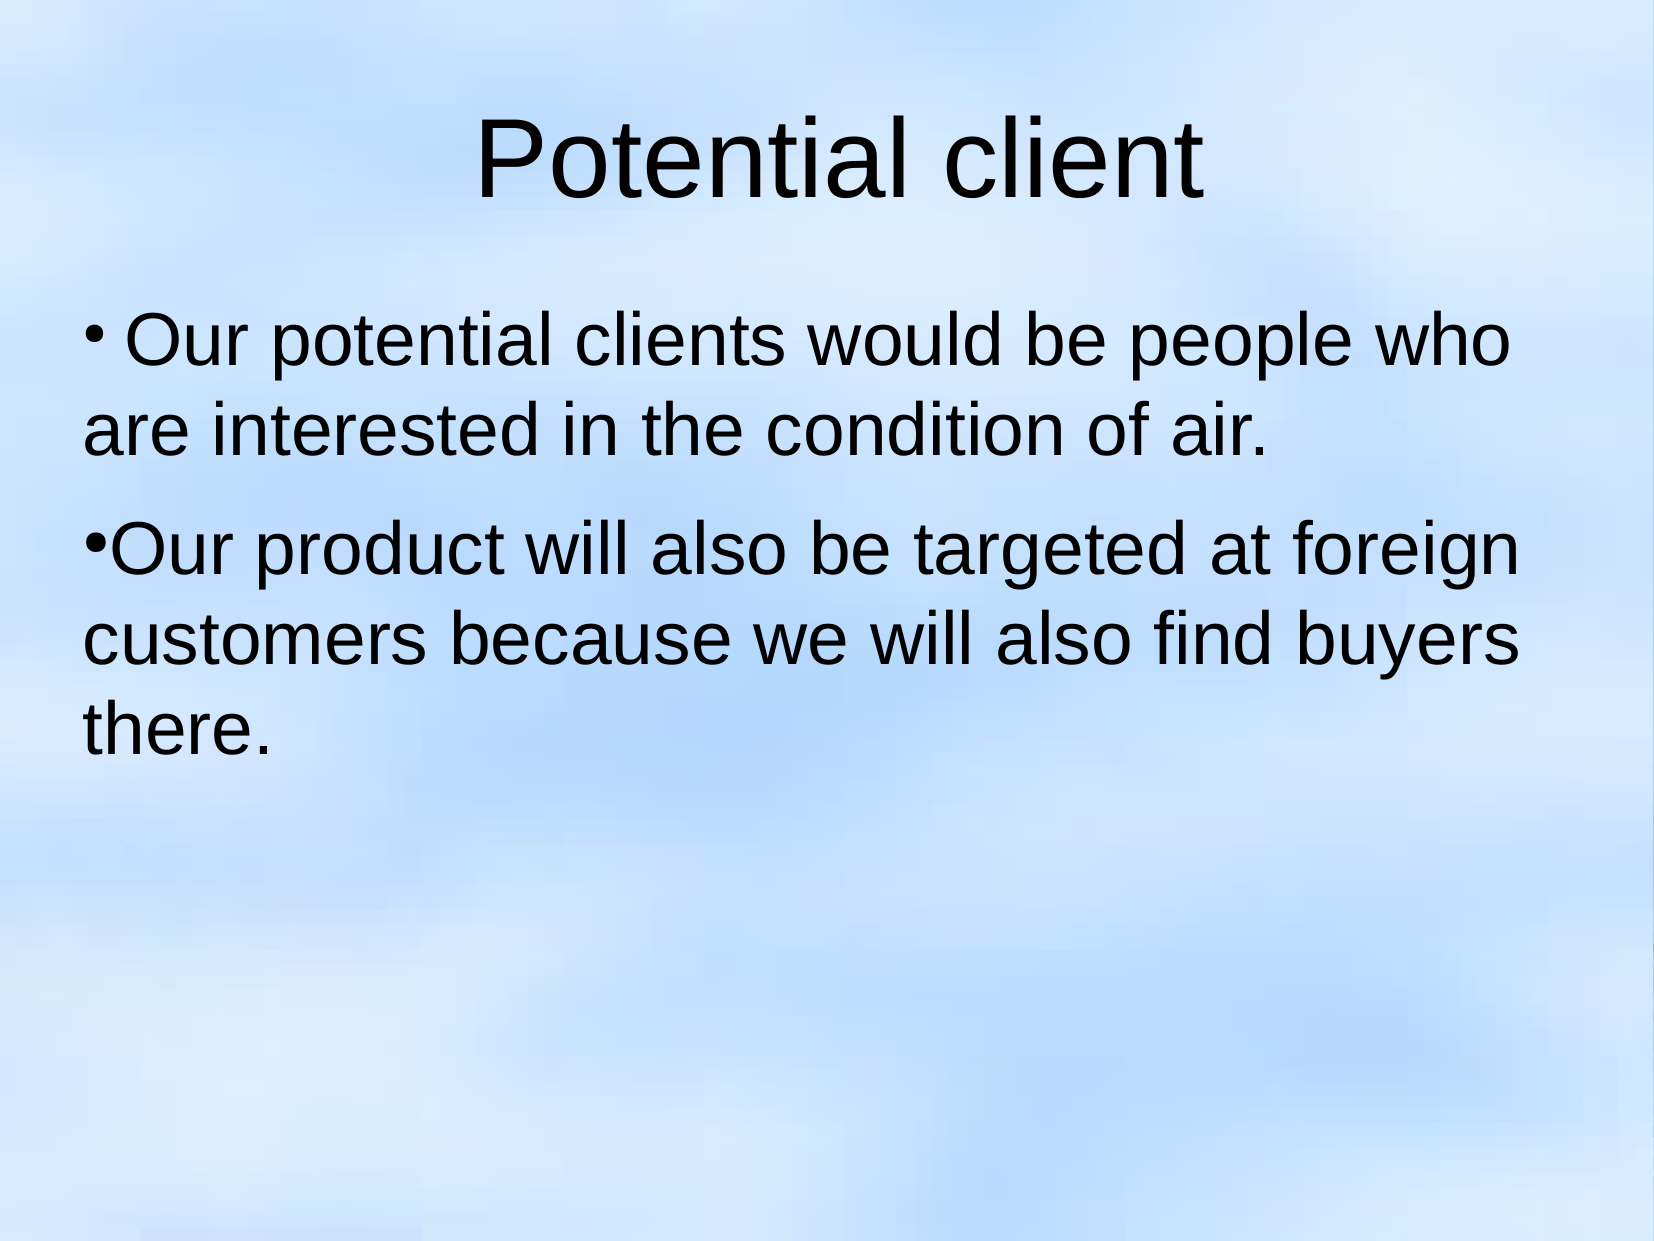

# Potential client
 Our potential clients would be people who are interested in the condition of air.
Our product will also be targeted at foreign customers because we will also find buyers there.